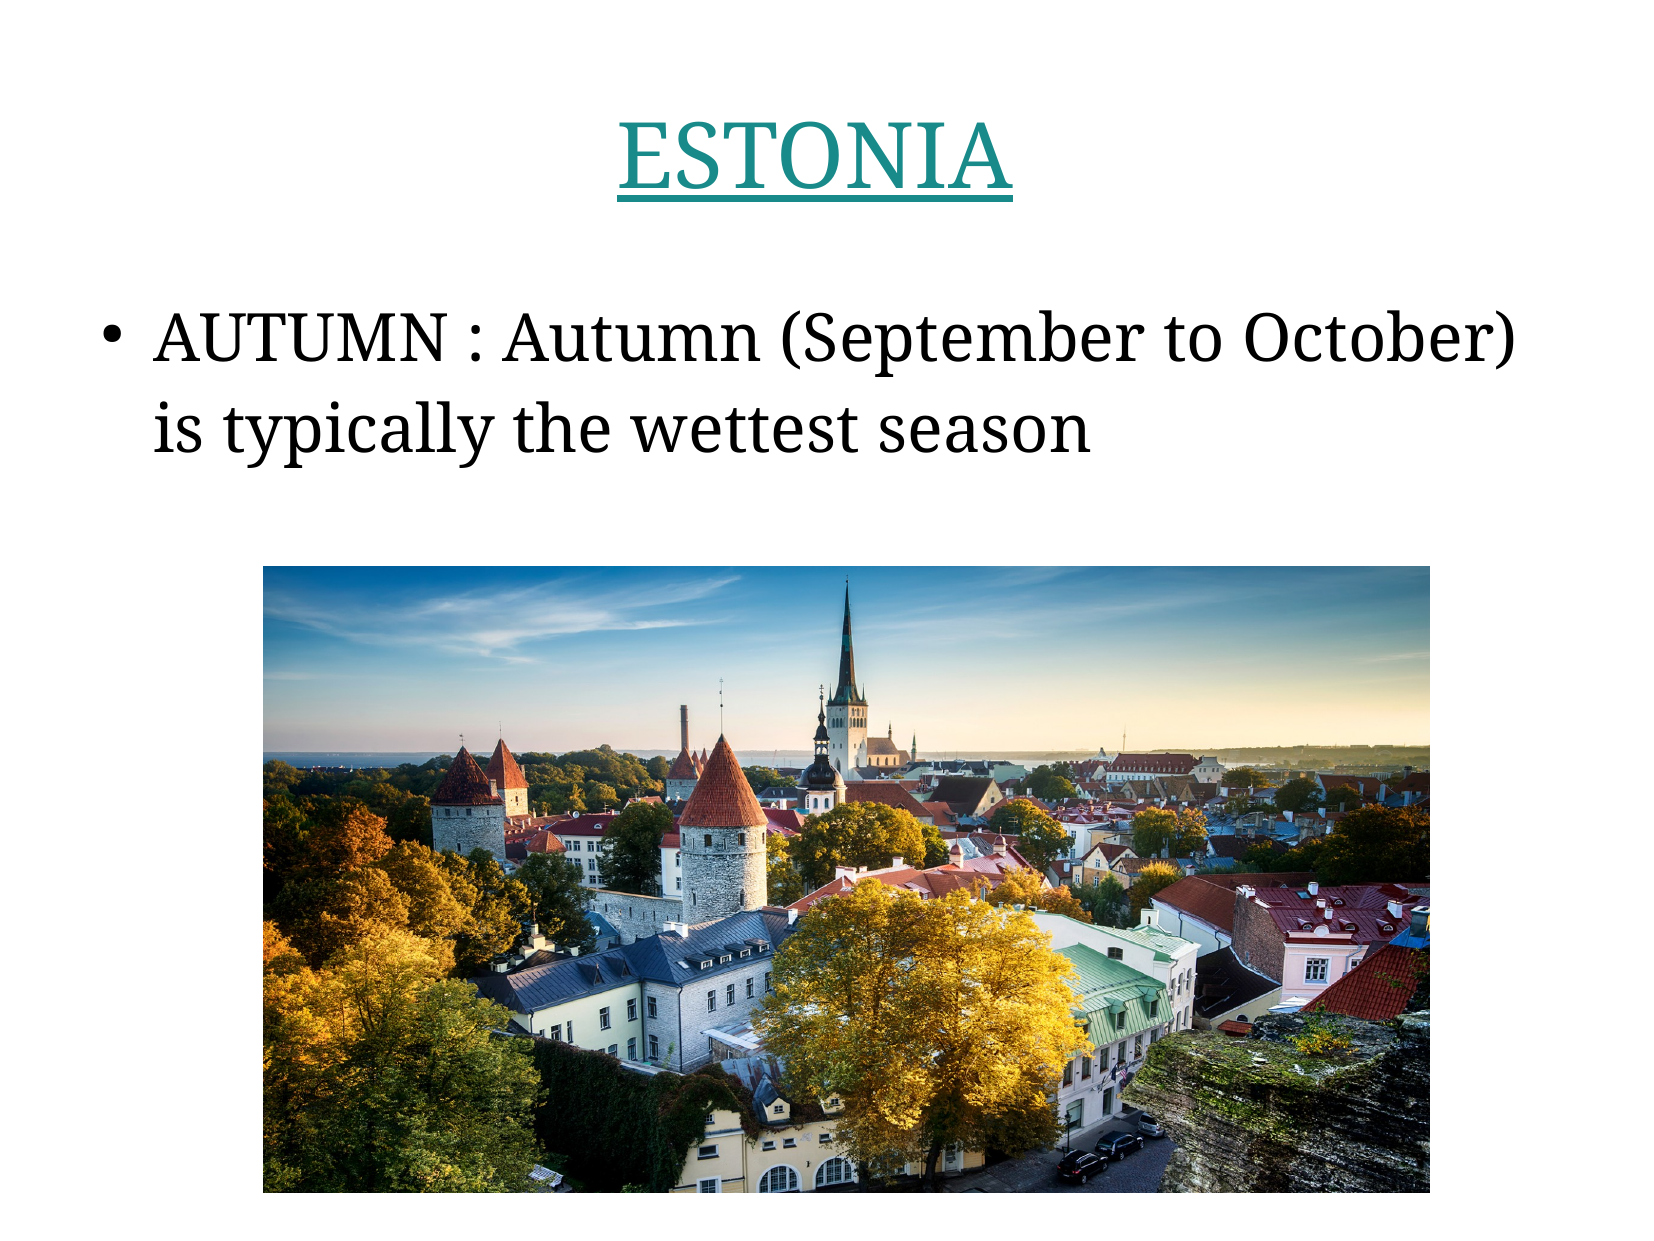

ESTONIA
# AUTUMN : Autumn (September to October) is typically the wettest season